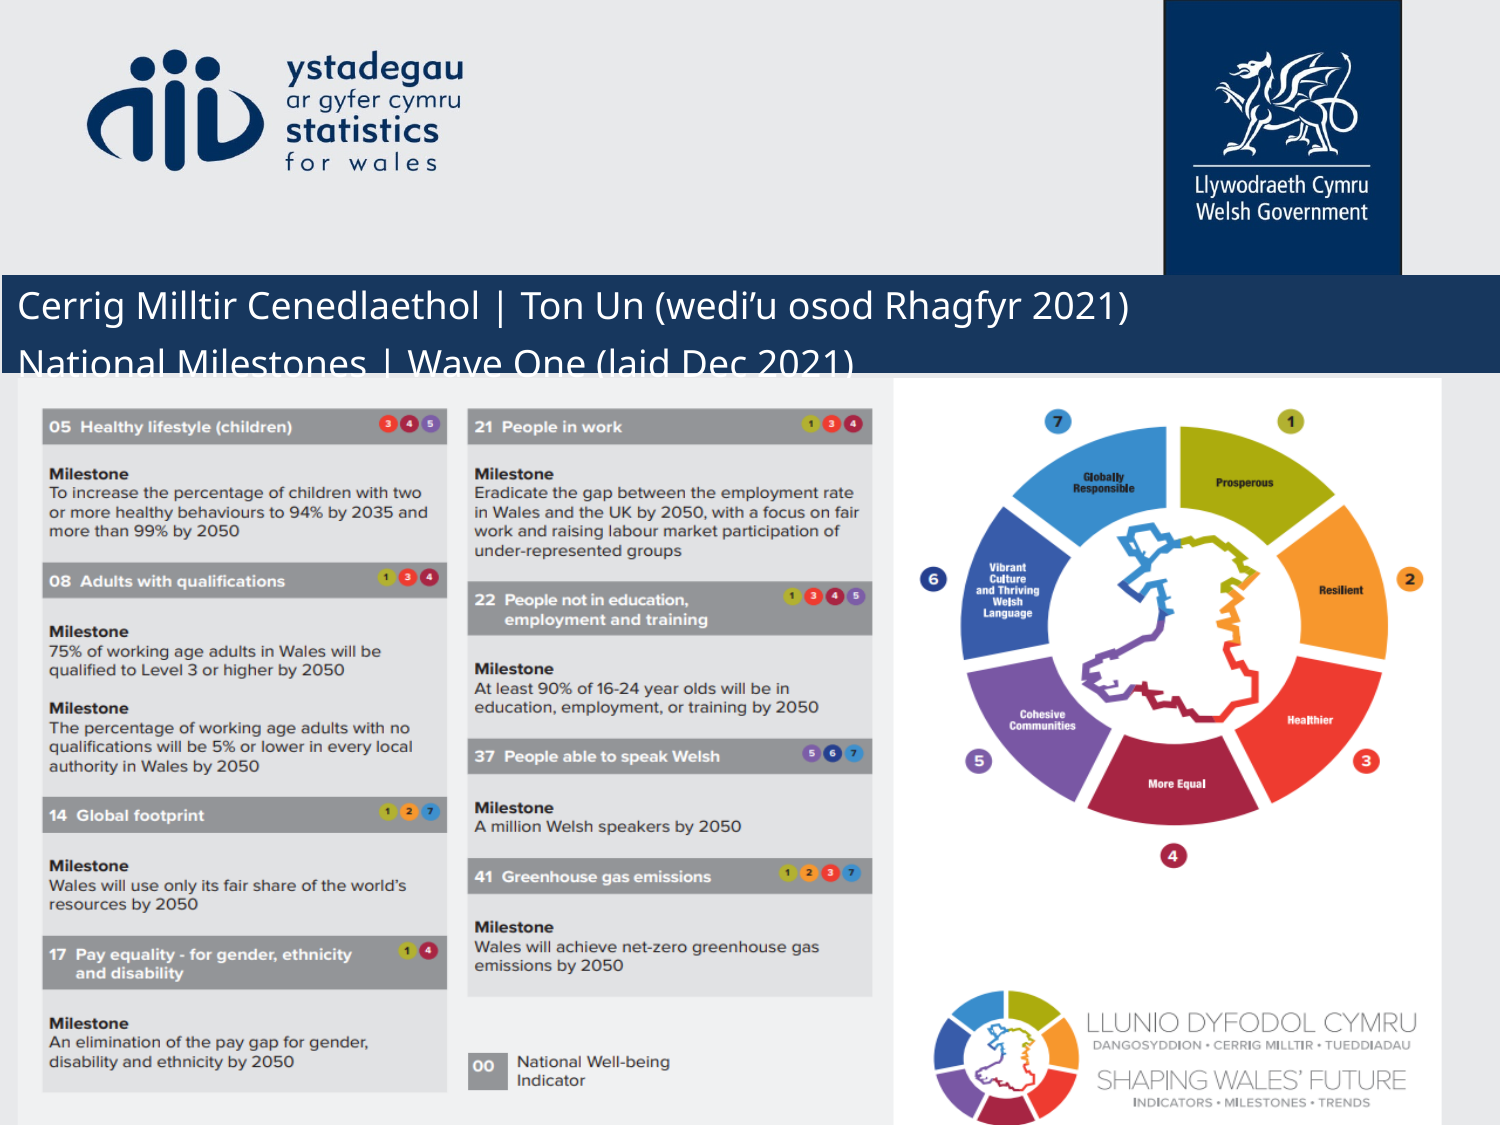

Cerrig Milltir Cenedlaethol | Ton Un (wedi’u osod Rhagfyr 2021)
National Milestones | Wave One (laid Dec 2021)